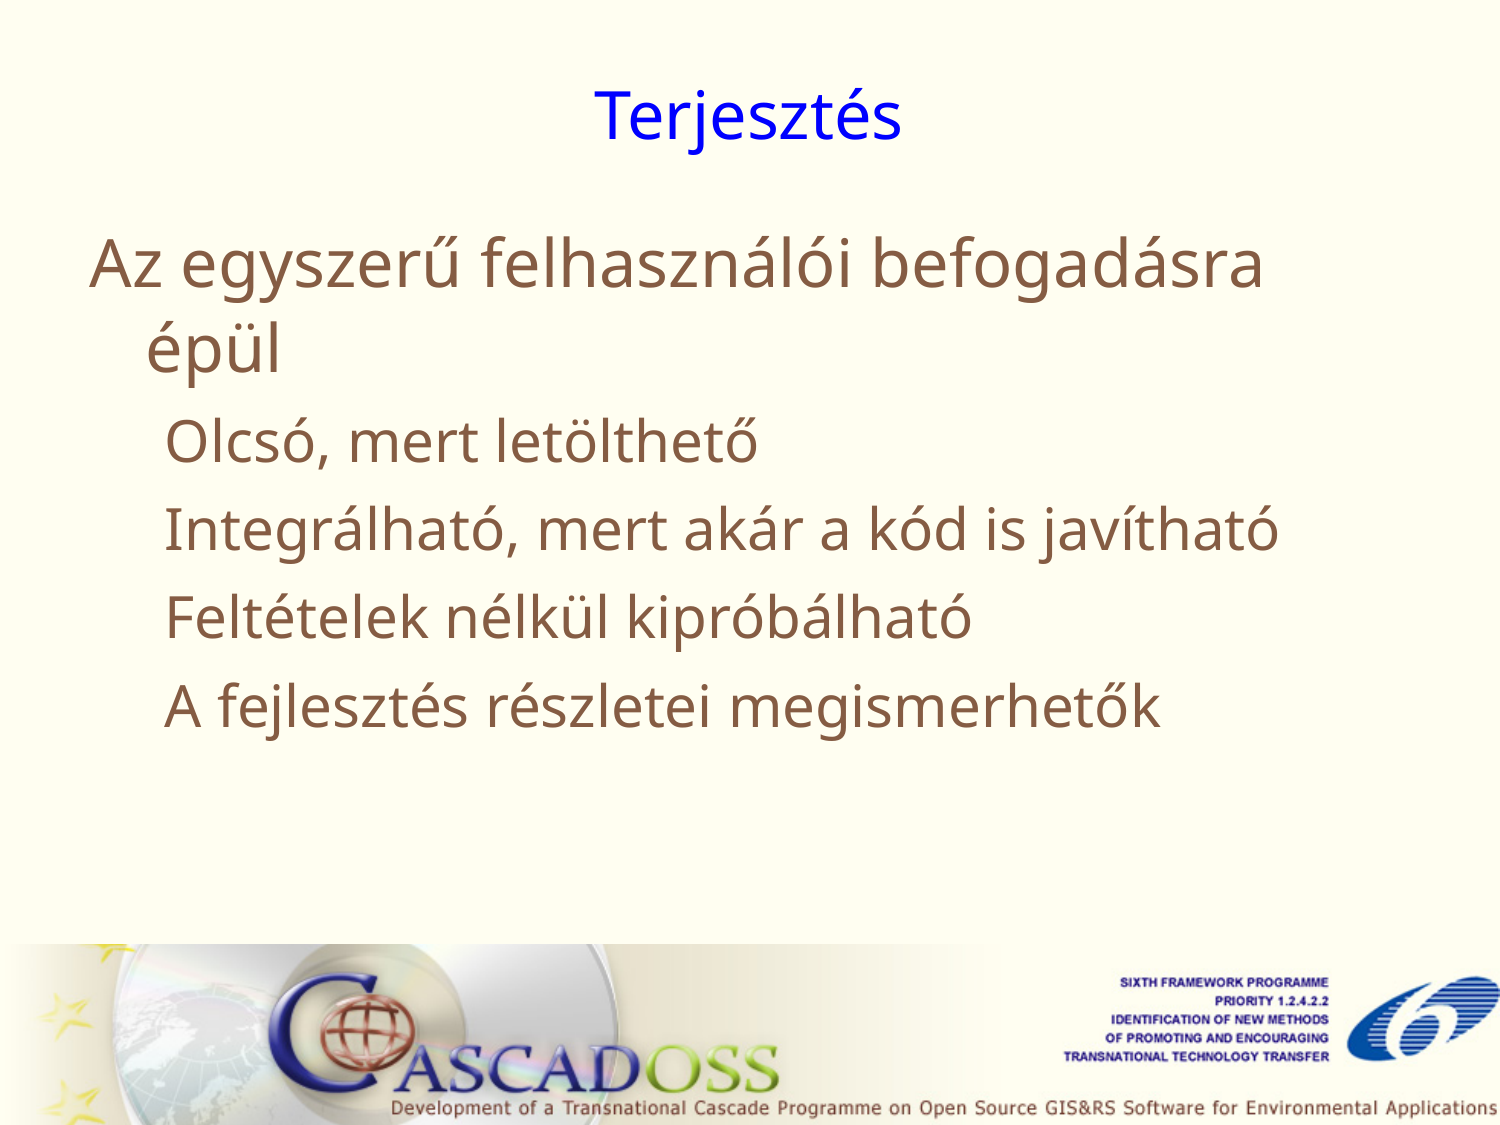

# Terjesztés
Az egyszerű felhasználói befogadásra épül
Olcsó, mert letölthető
Integrálható, mert akár a kód is javítható
Feltételek nélkül kipróbálható
A fejlesztés részletei megismerhetők